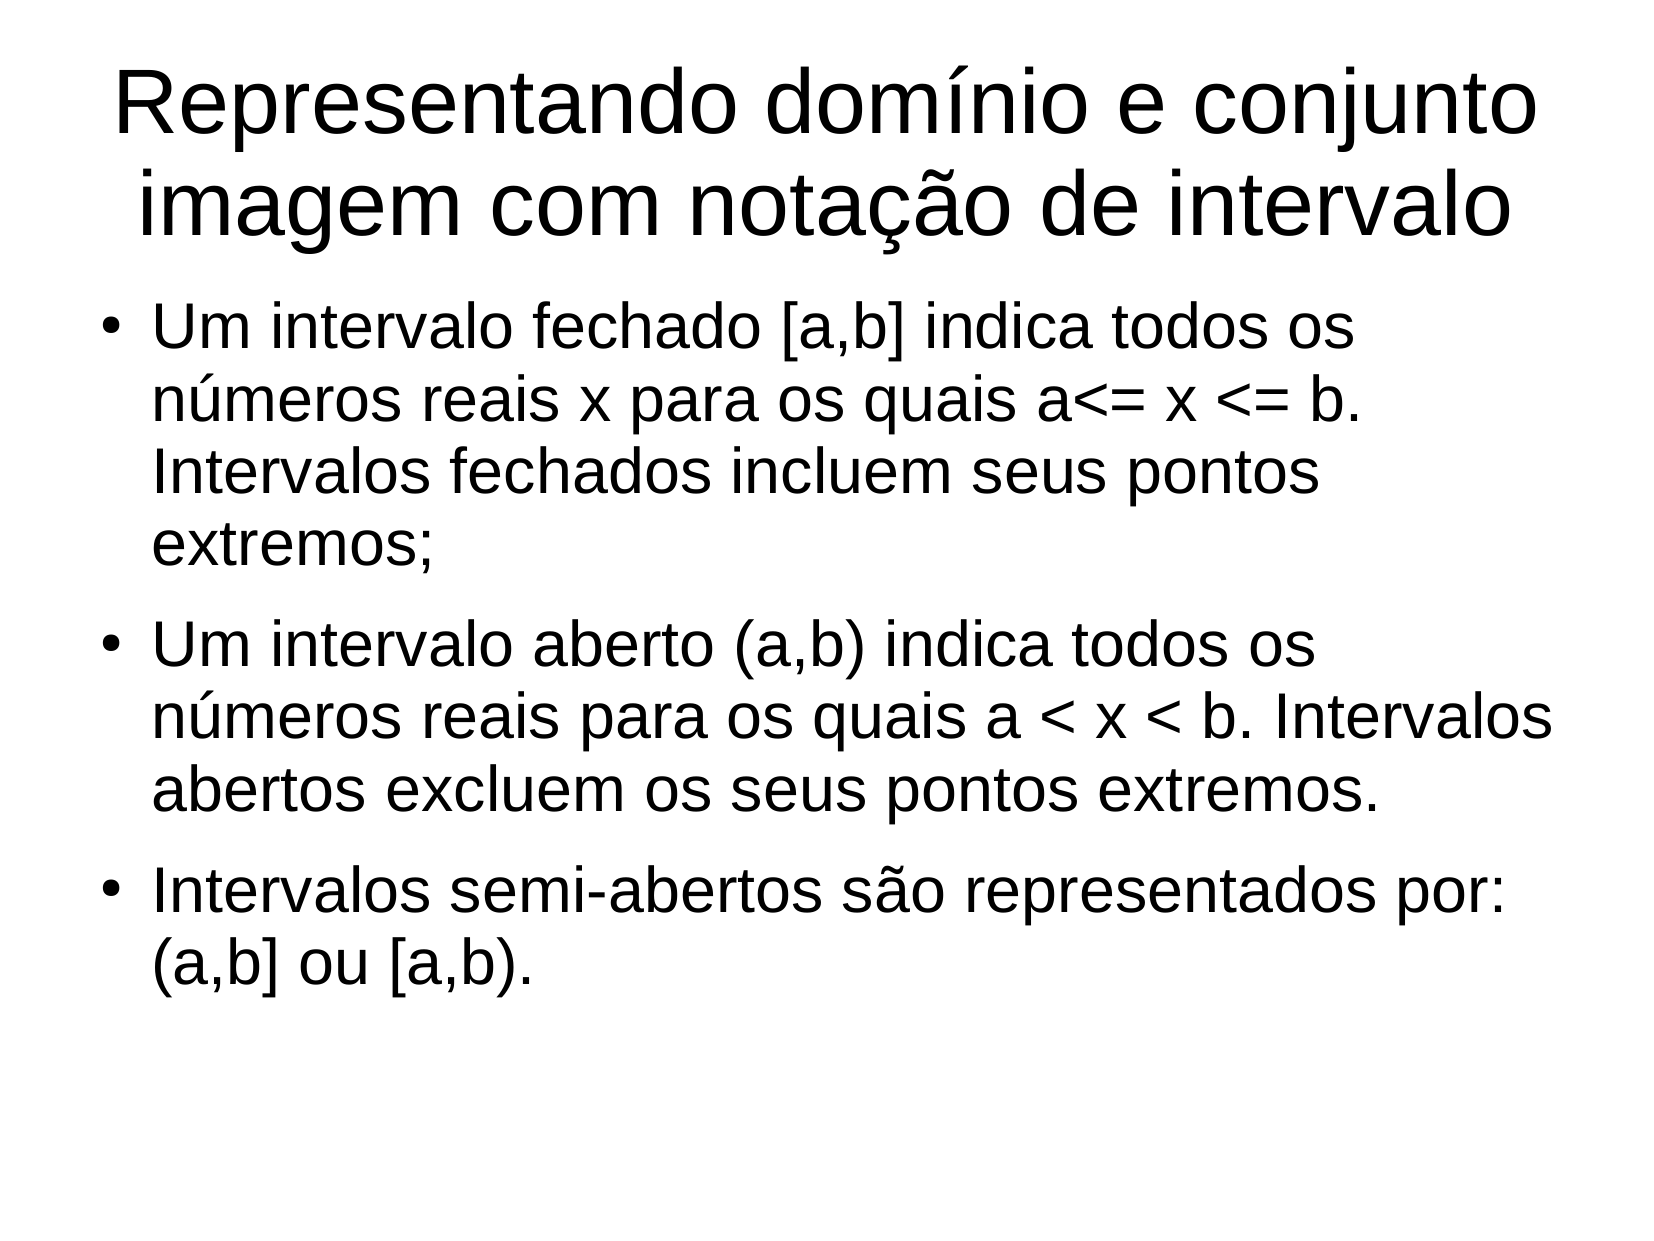

# Representando domínio e conjunto imagem com notação de intervalo
Um intervalo fechado [a,b] indica todos os números reais x para os quais a<= x <= b. Intervalos fechados incluem seus pontos extremos;
Um intervalo aberto (a,b) indica todos os números reais para os quais a < x < b. Intervalos abertos excluem os seus pontos extremos.
Intervalos semi-abertos são representados por: (a,b] ou [a,b).